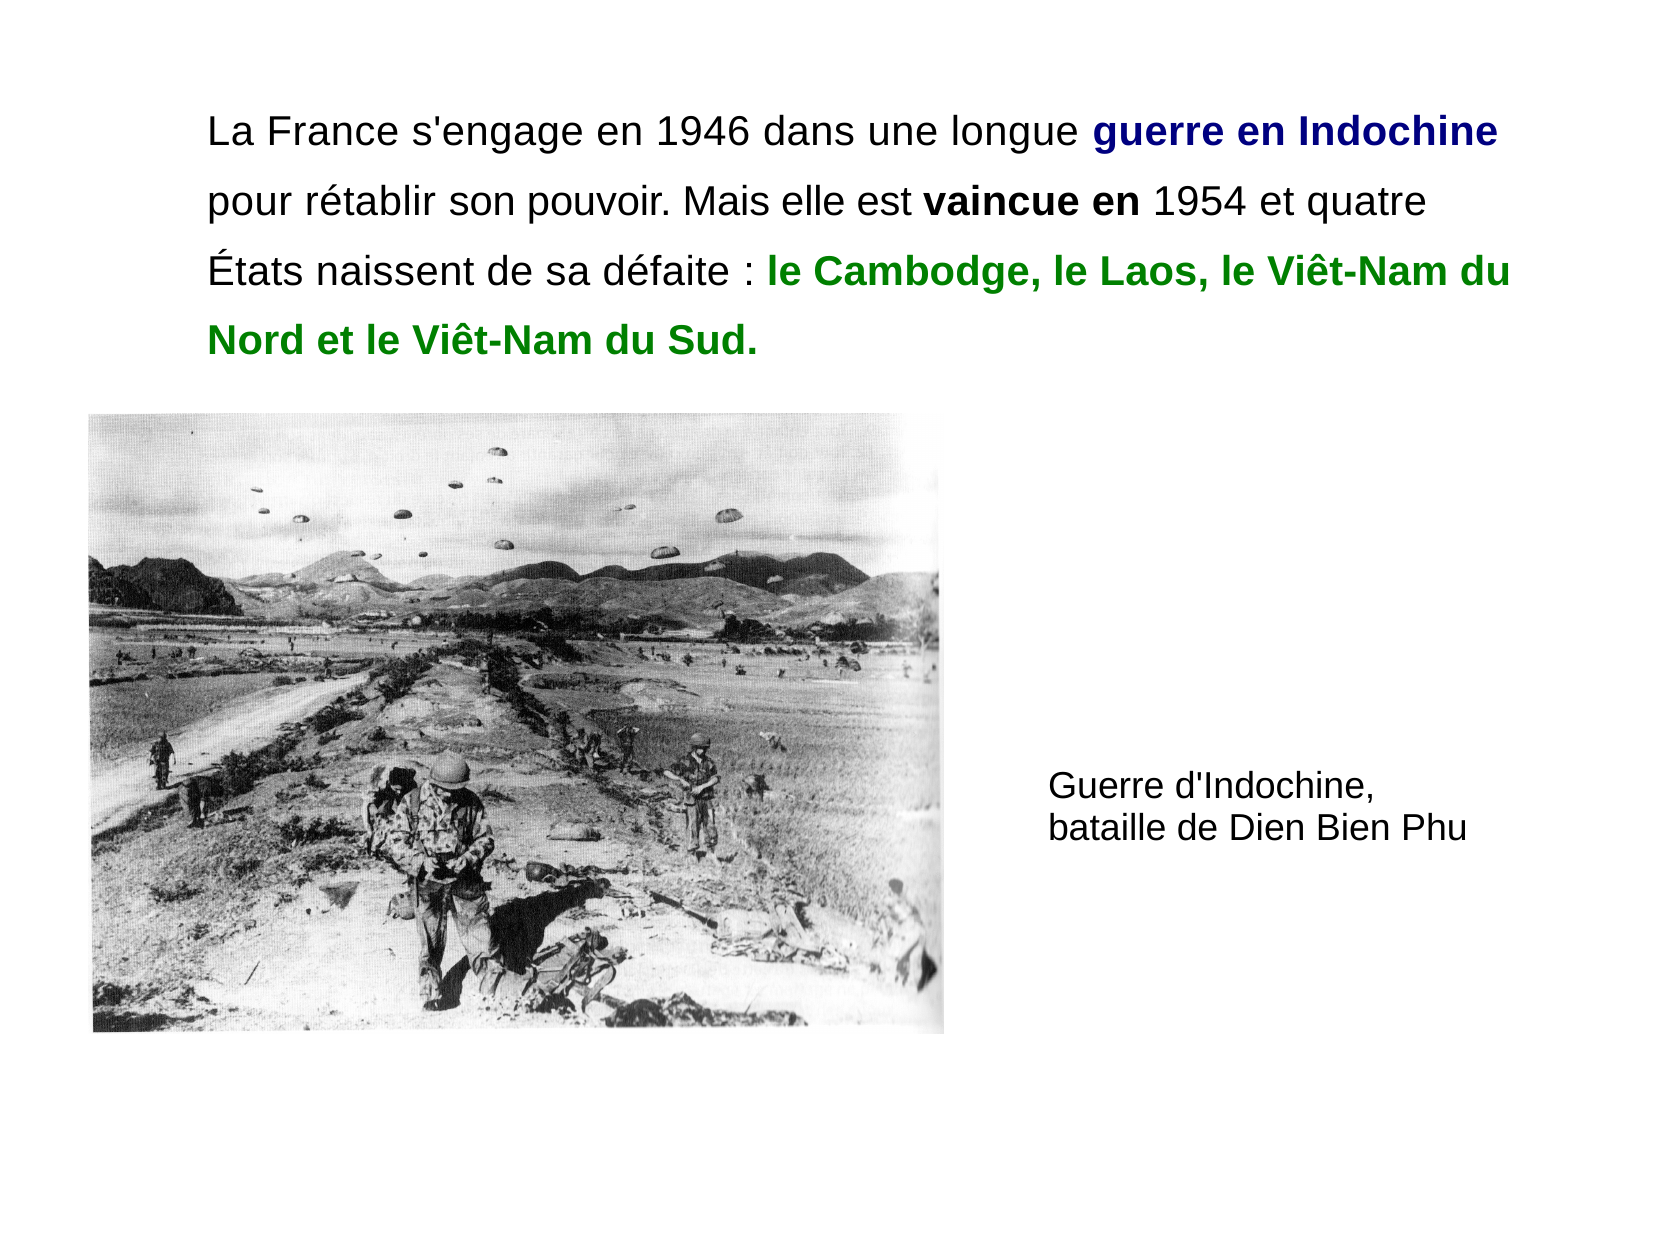

La France s'engage en 1946 dans une longue guerre en Indochine pour rétablir son pouvoir. Mais elle est vaincue en 1954 et quatre États naissent de sa défaite : le Cambodge, le Laos, le Viêt-Nam du Nord et le Viêt-Nam du Sud.
Guerre d'Indochine,
bataille de Dien Bien Phu